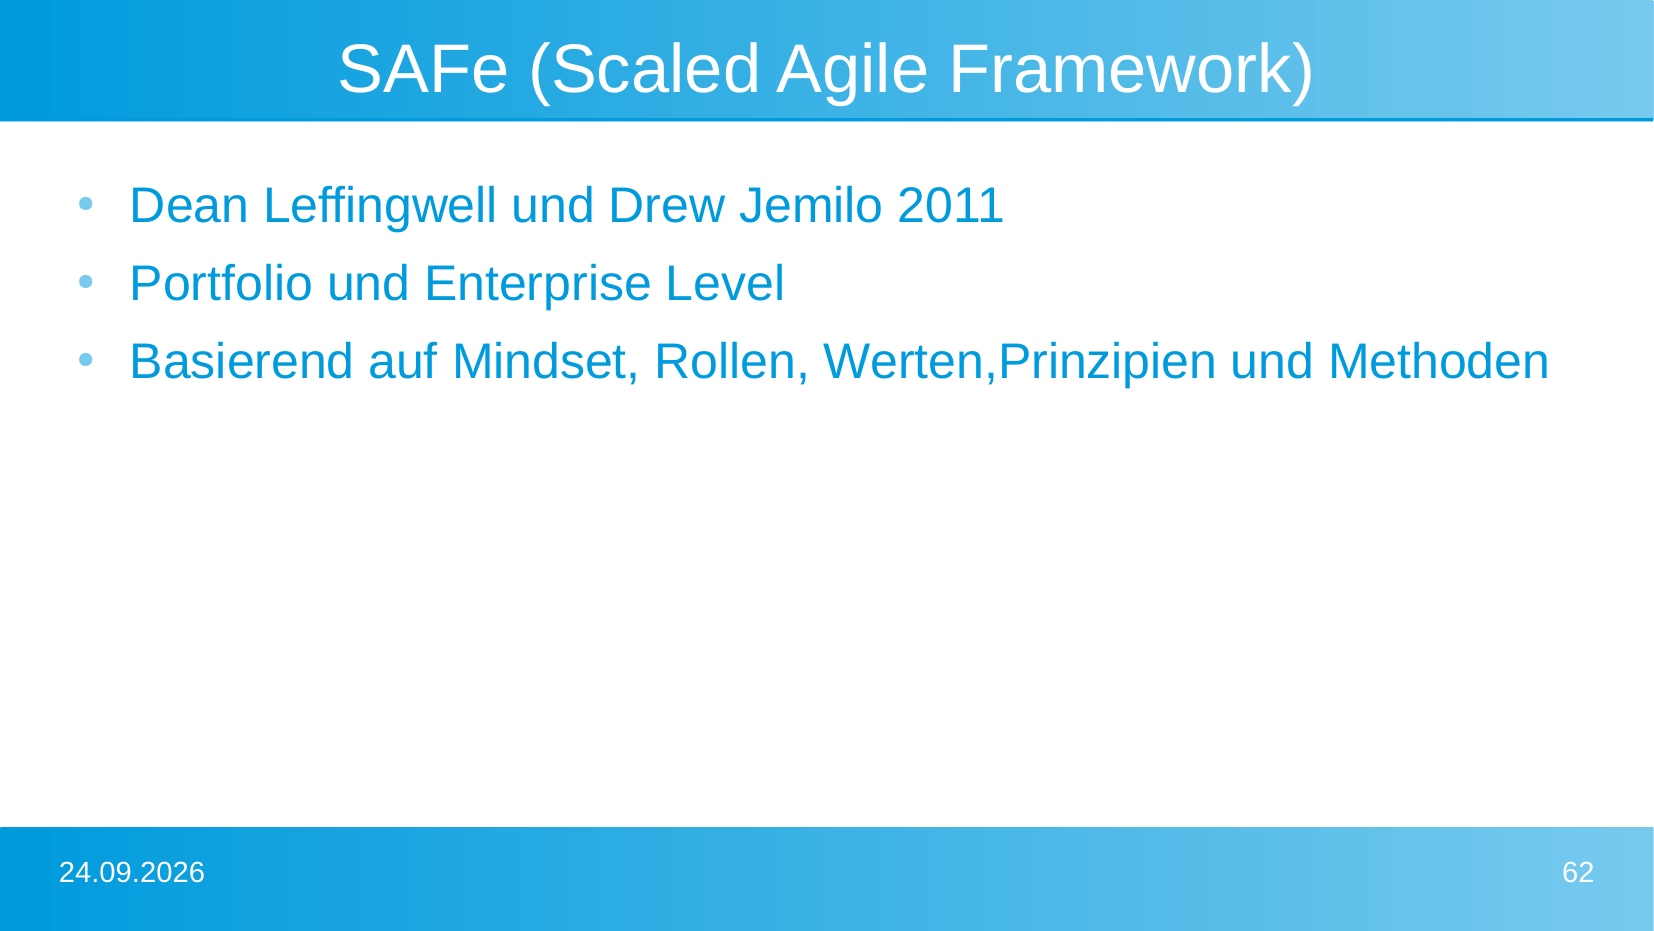

# SAFe (Scaled Agile Framework)
Dean Leffingwell und Drew Jemilo 2011
Portfolio und Enterprise Level
Basierend auf Mindset, Rollen, Werten,Prinzipien und Methoden
62